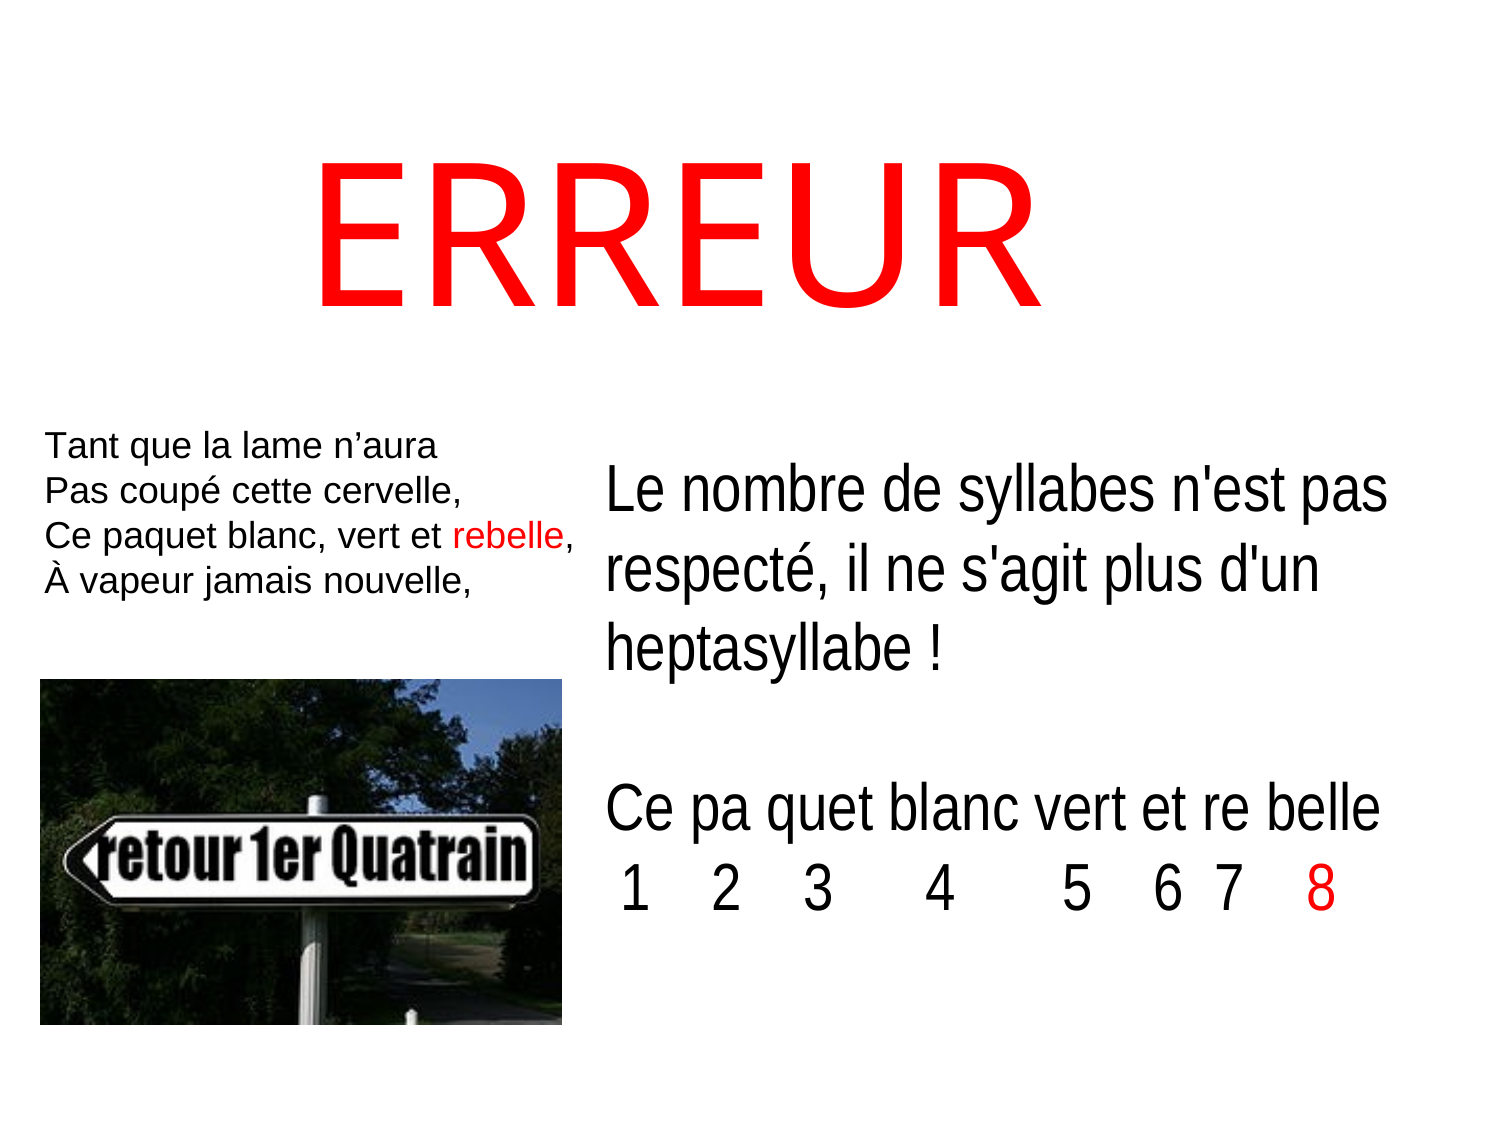

ERREUR
Tant que la lame n’aura
Pas coupé cette cervelle,
Ce paquet blanc, vert et rebelle,
À vapeur jamais nouvelle,
Le nombre de syllabes n'est pas respecté, il ne s'agit plus d'un heptasyllabe !
Ce pa quet blanc vert et re belle
 1 2 3 4 5 6 7 8